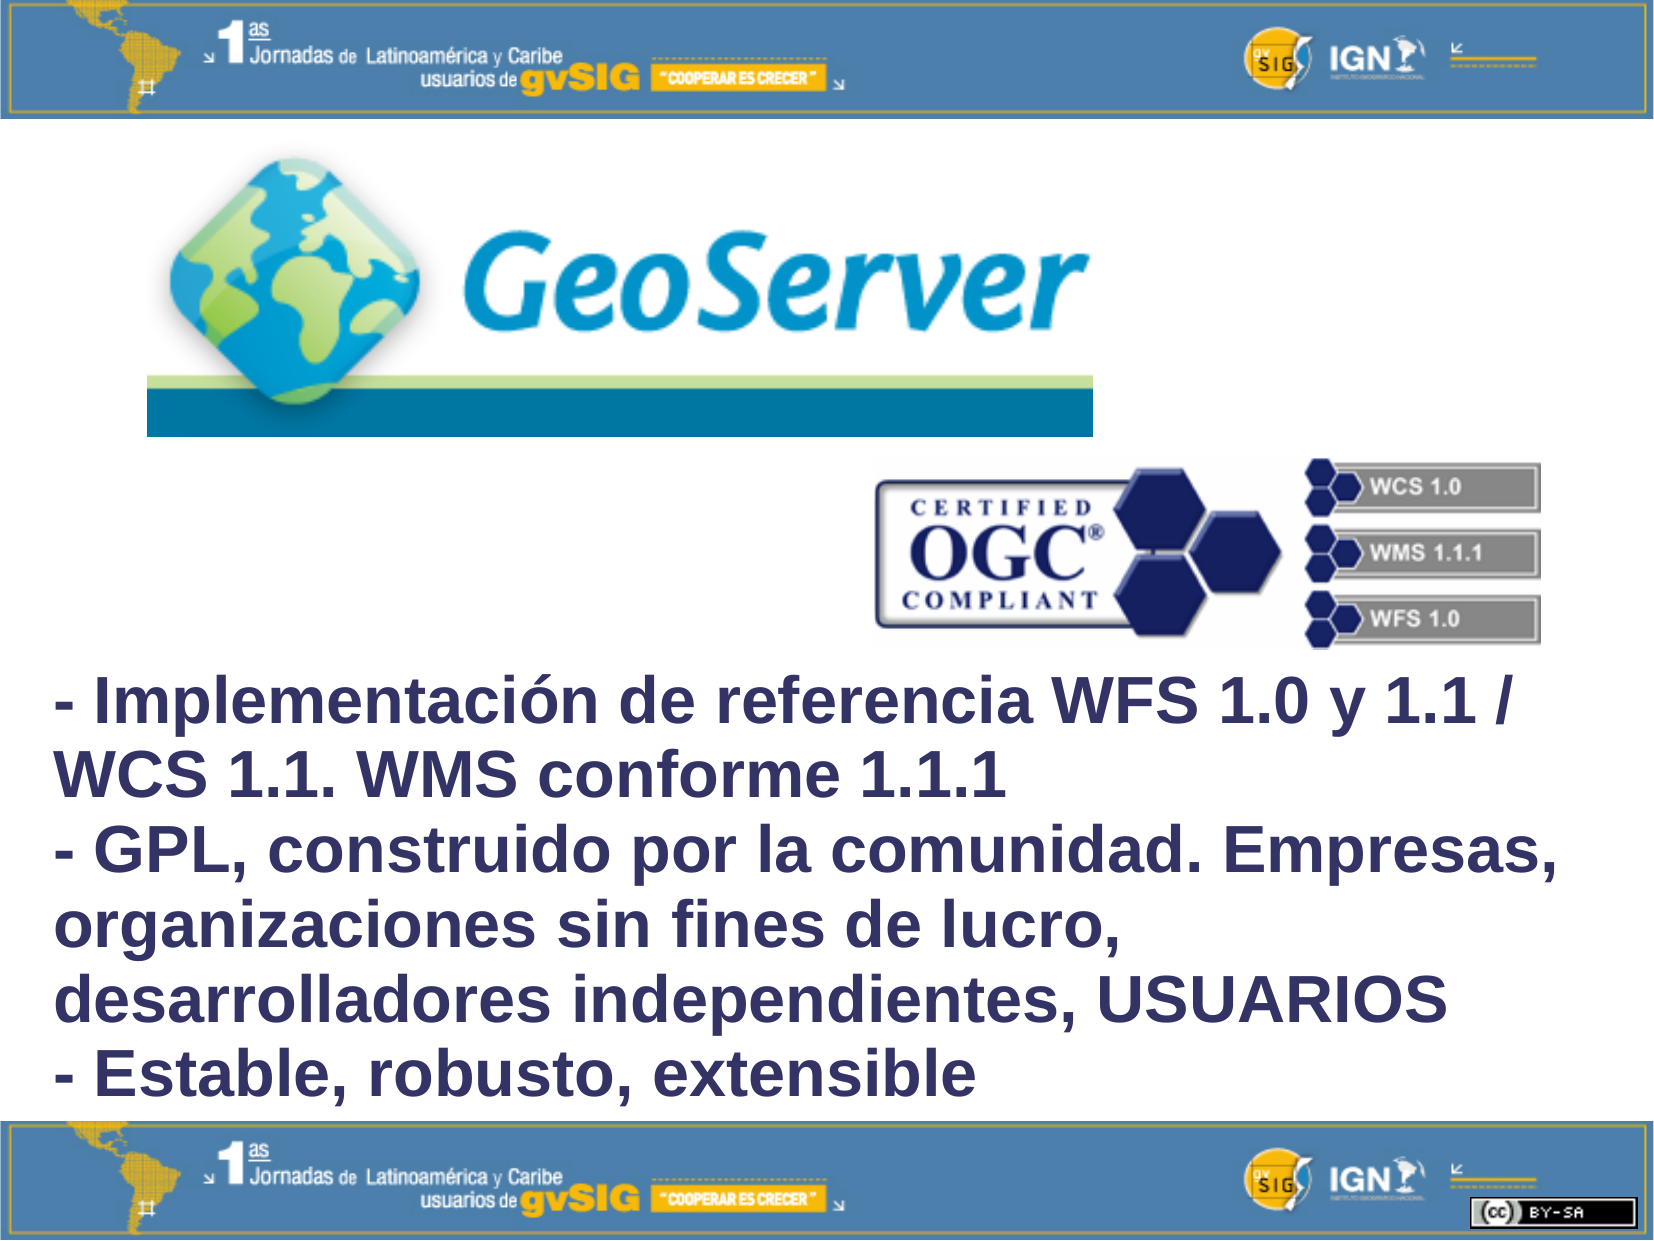

- Implementación de referencia WFS 1.0 y 1.1 / WCS 1.1. WMS conforme 1.1.1
- GPL, construido por la comunidad. Empresas, organizaciones sin fines de lucro, desarrolladores independientes, USUARIOS
- Estable, robusto, extensible